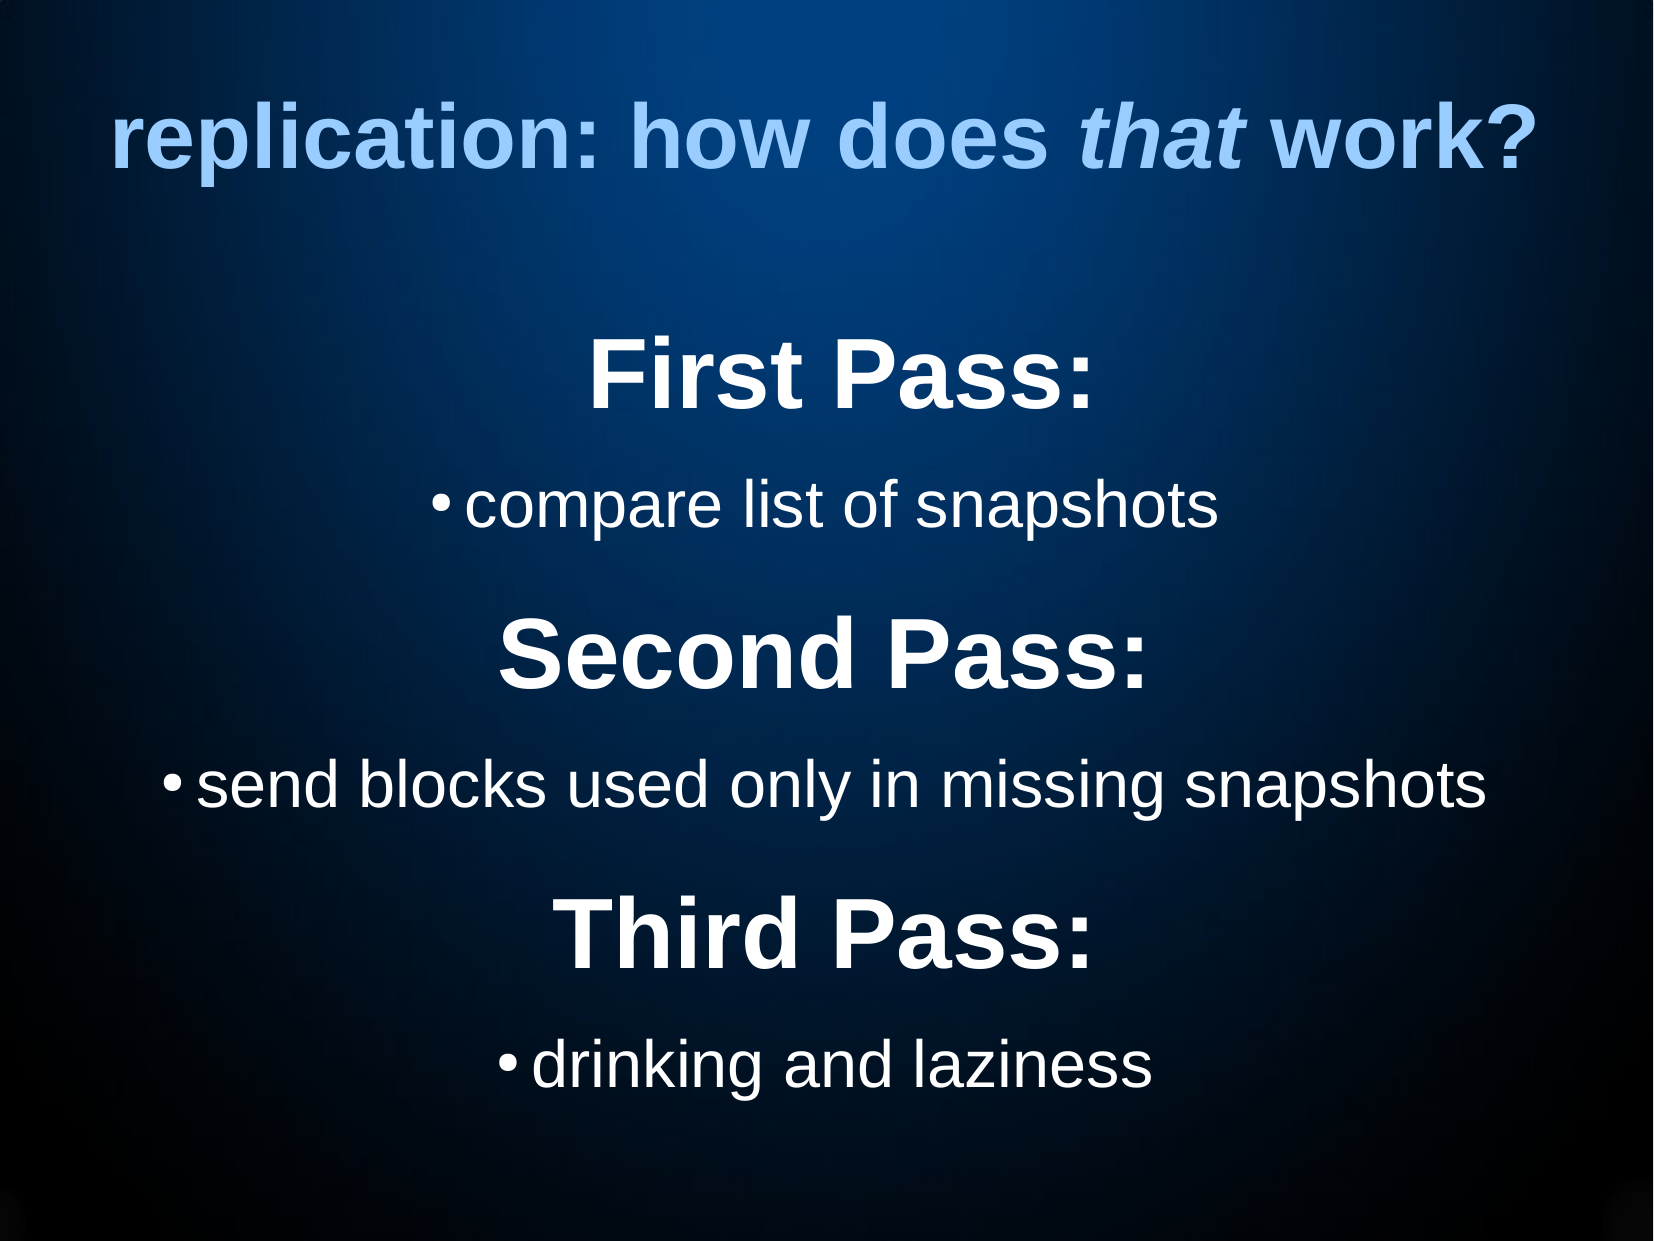

# replication: how does that work?
First Pass:
compare list of snapshots
Second Pass:
send blocks used only in missing snapshots
Third Pass:
drinking and laziness